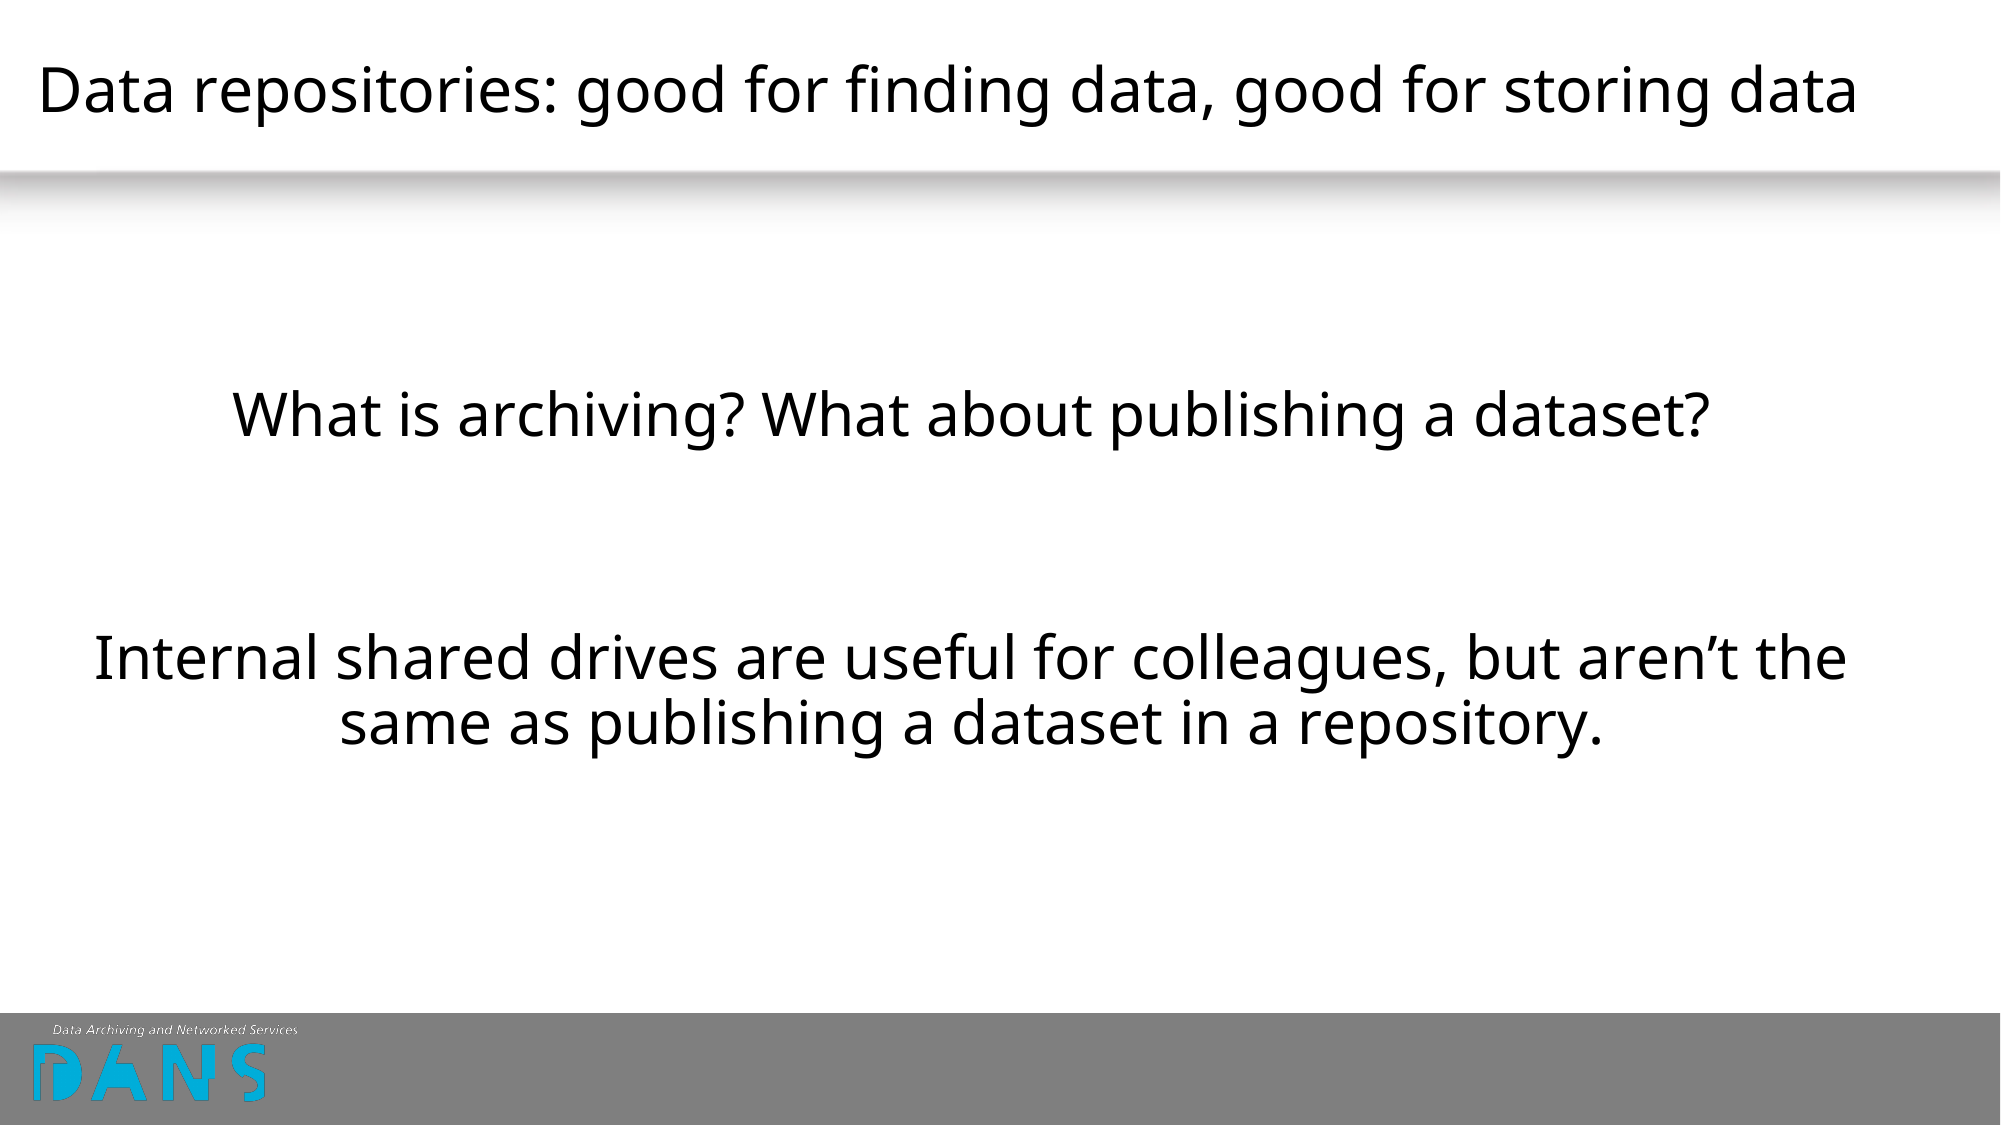

# Data repositories: good for finding data, good for storing data
What is archiving? What about publishing a dataset?
Internal shared drives are useful for colleagues, but aren’t the same as publishing a dataset in a repository.